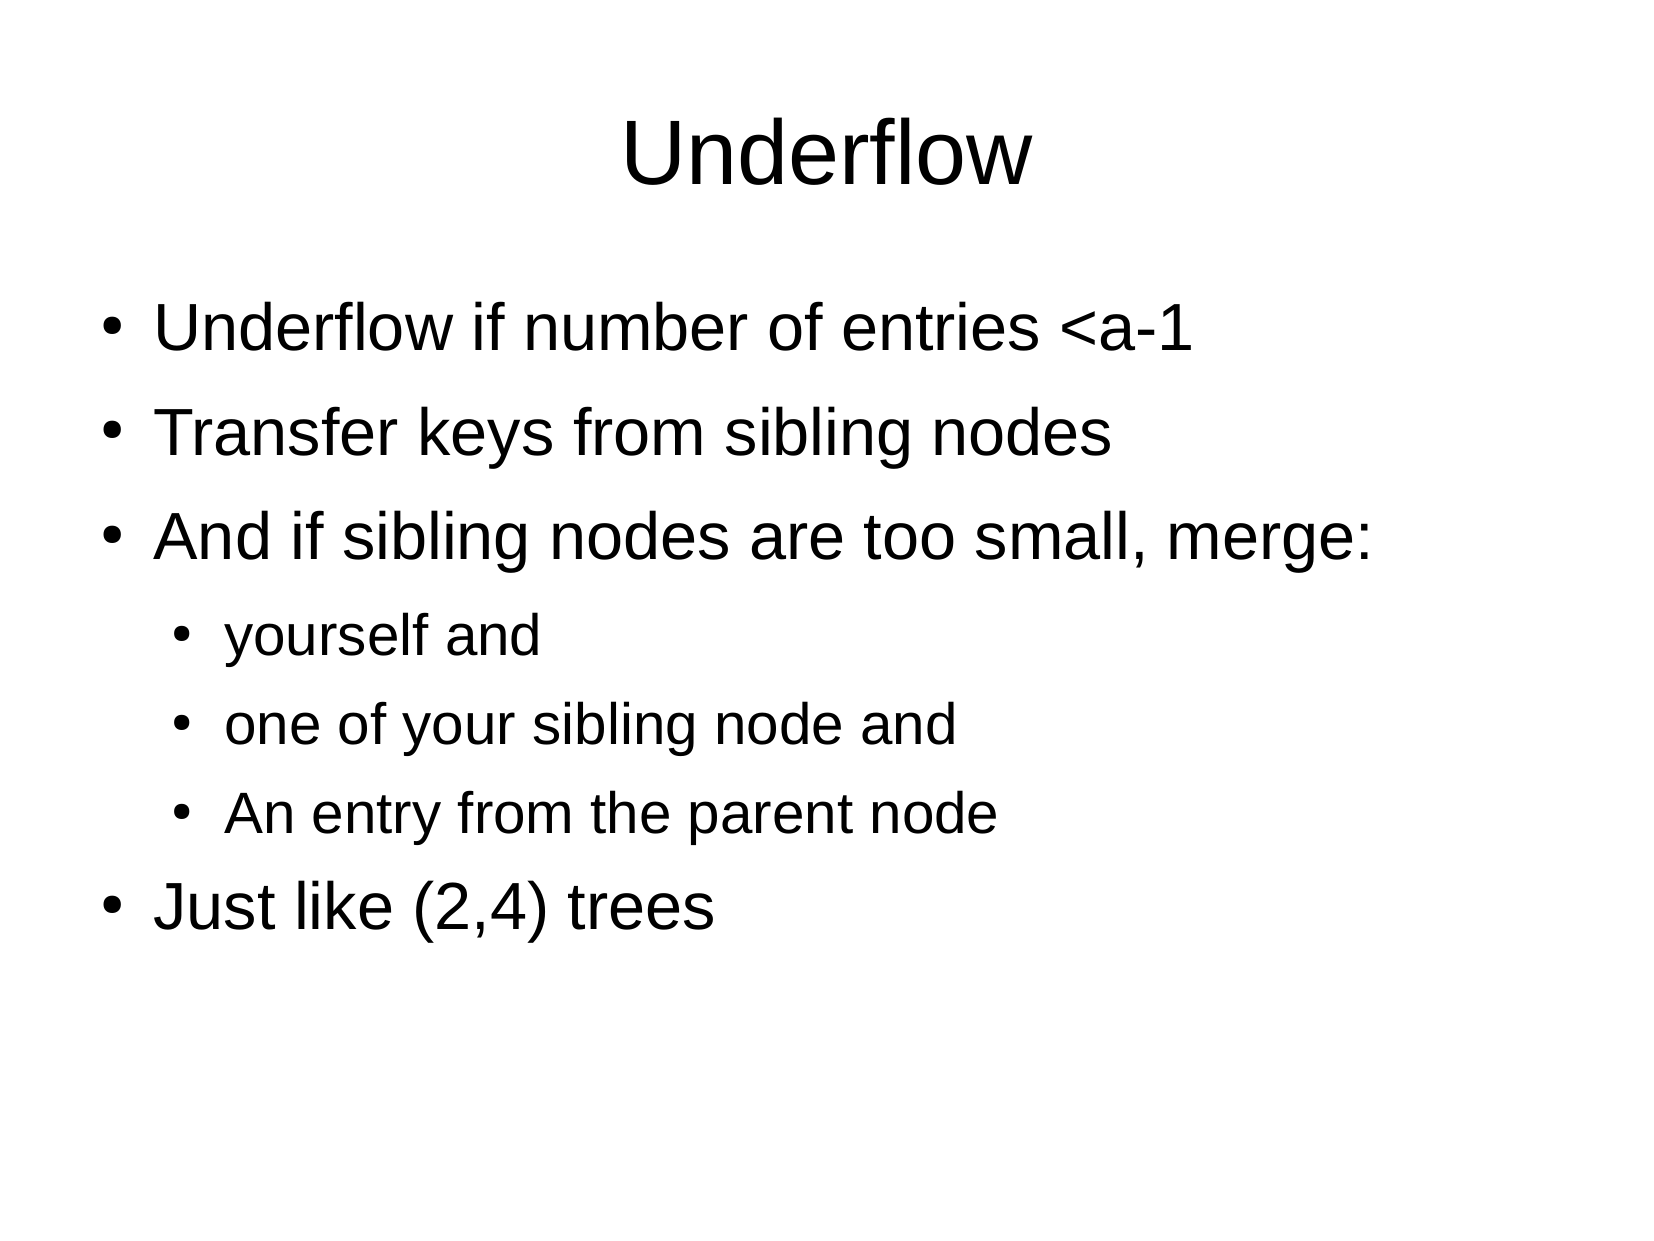

# Underflow
Underflow if number of entries <a-1
Transfer keys from sibling nodes
And if sibling nodes are too small, merge:
yourself and
one of your sibling node and
An entry from the parent node
Just like (2,4) trees